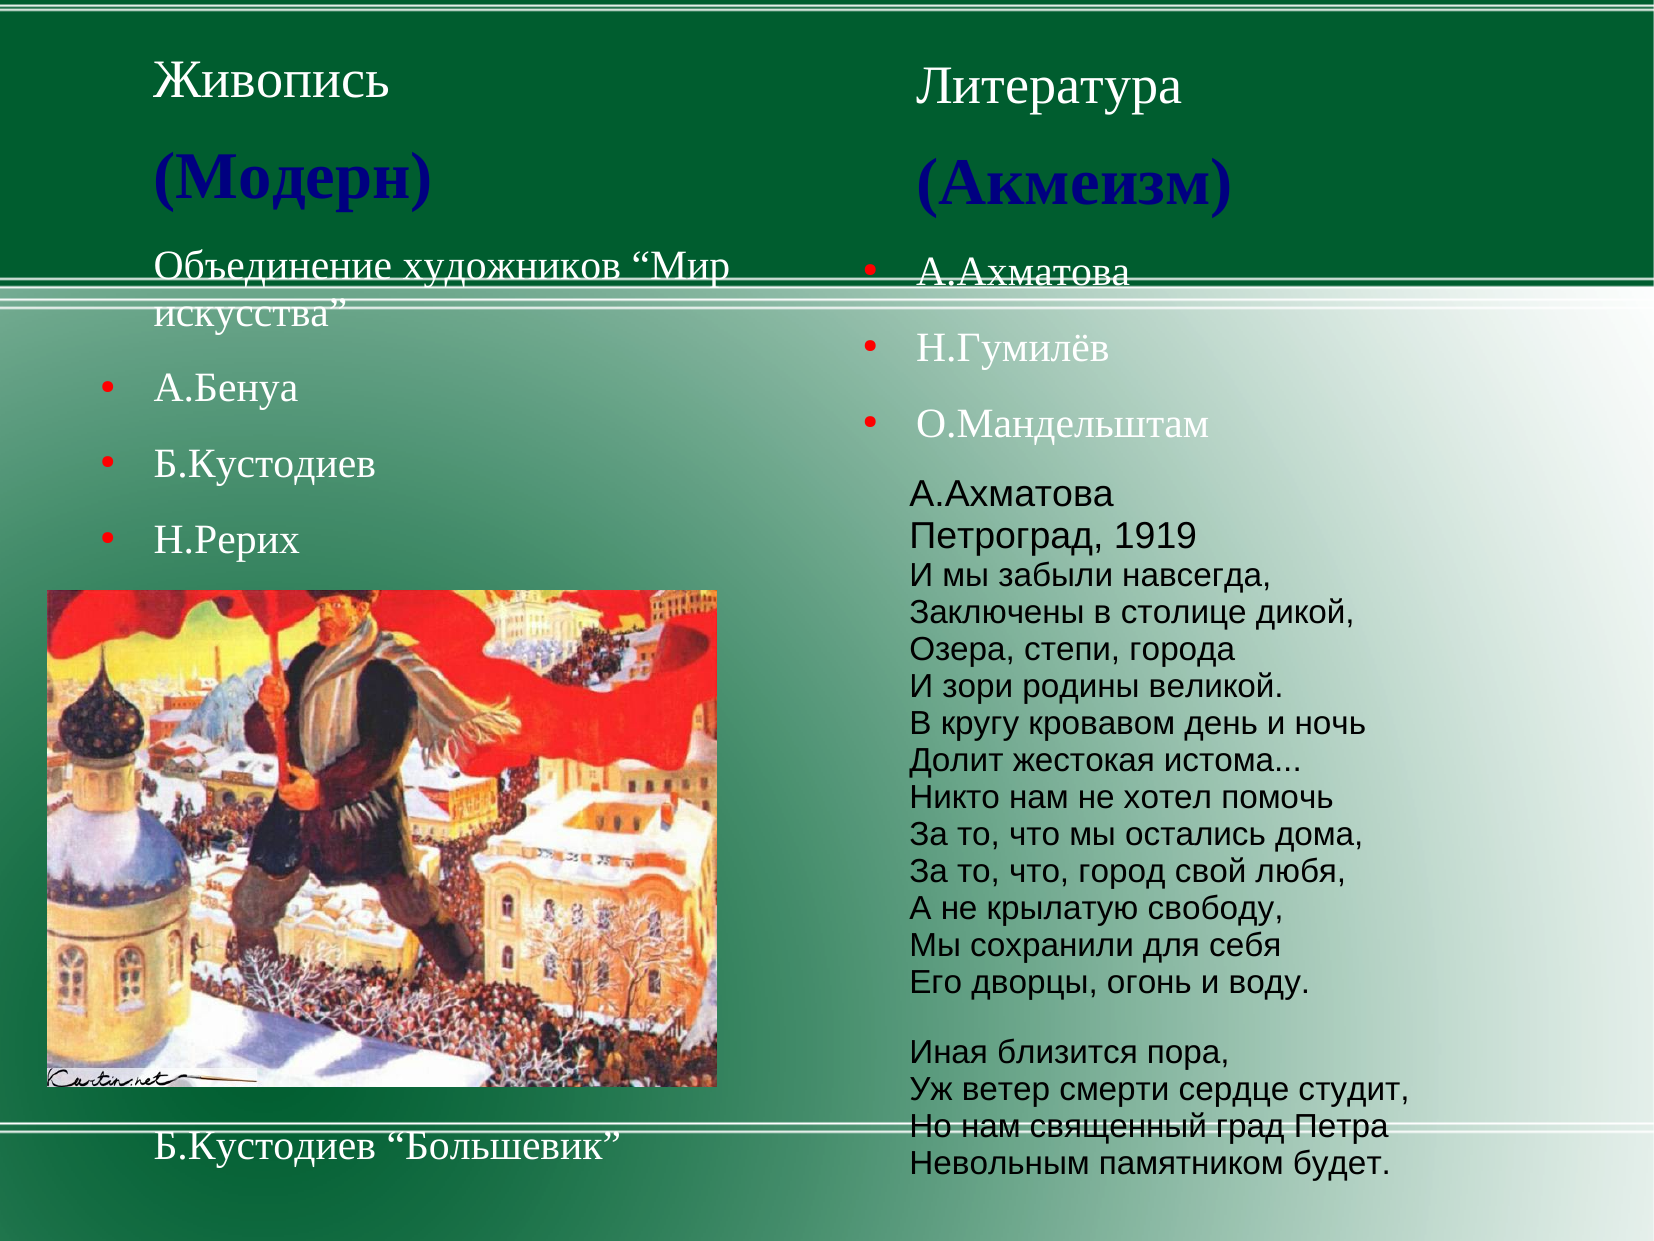

#
Живопись
(Модерн)
Объединение художников “Мир искусства”
А.Бенуа
Б.Кустодиев
Н.Рерих
Б.Кустодиев “Большевик”
Литература
(Акмеизм)
А.Ахматова
Н.Гумилёв
О.Мандельштам
А.Ахматова
Петроград, 1919
И мы забыли навсегда,
Заключены в столице дикой,
Озера, степи, города
И зори родины великой.
В кругу кровавом день и ночь
Долит жестокая истома...
Никто нам не хотел помочь
За то, что мы остались дома,
За то, что, город свой любя,
А не крылатую свободу,
Мы сохранили для себя
Его дворцы, огонь и воду.
Иная близится пора,
Уж ветер смерти сердце студит,
Но нам священный град Петра
Невольным памятником будет.